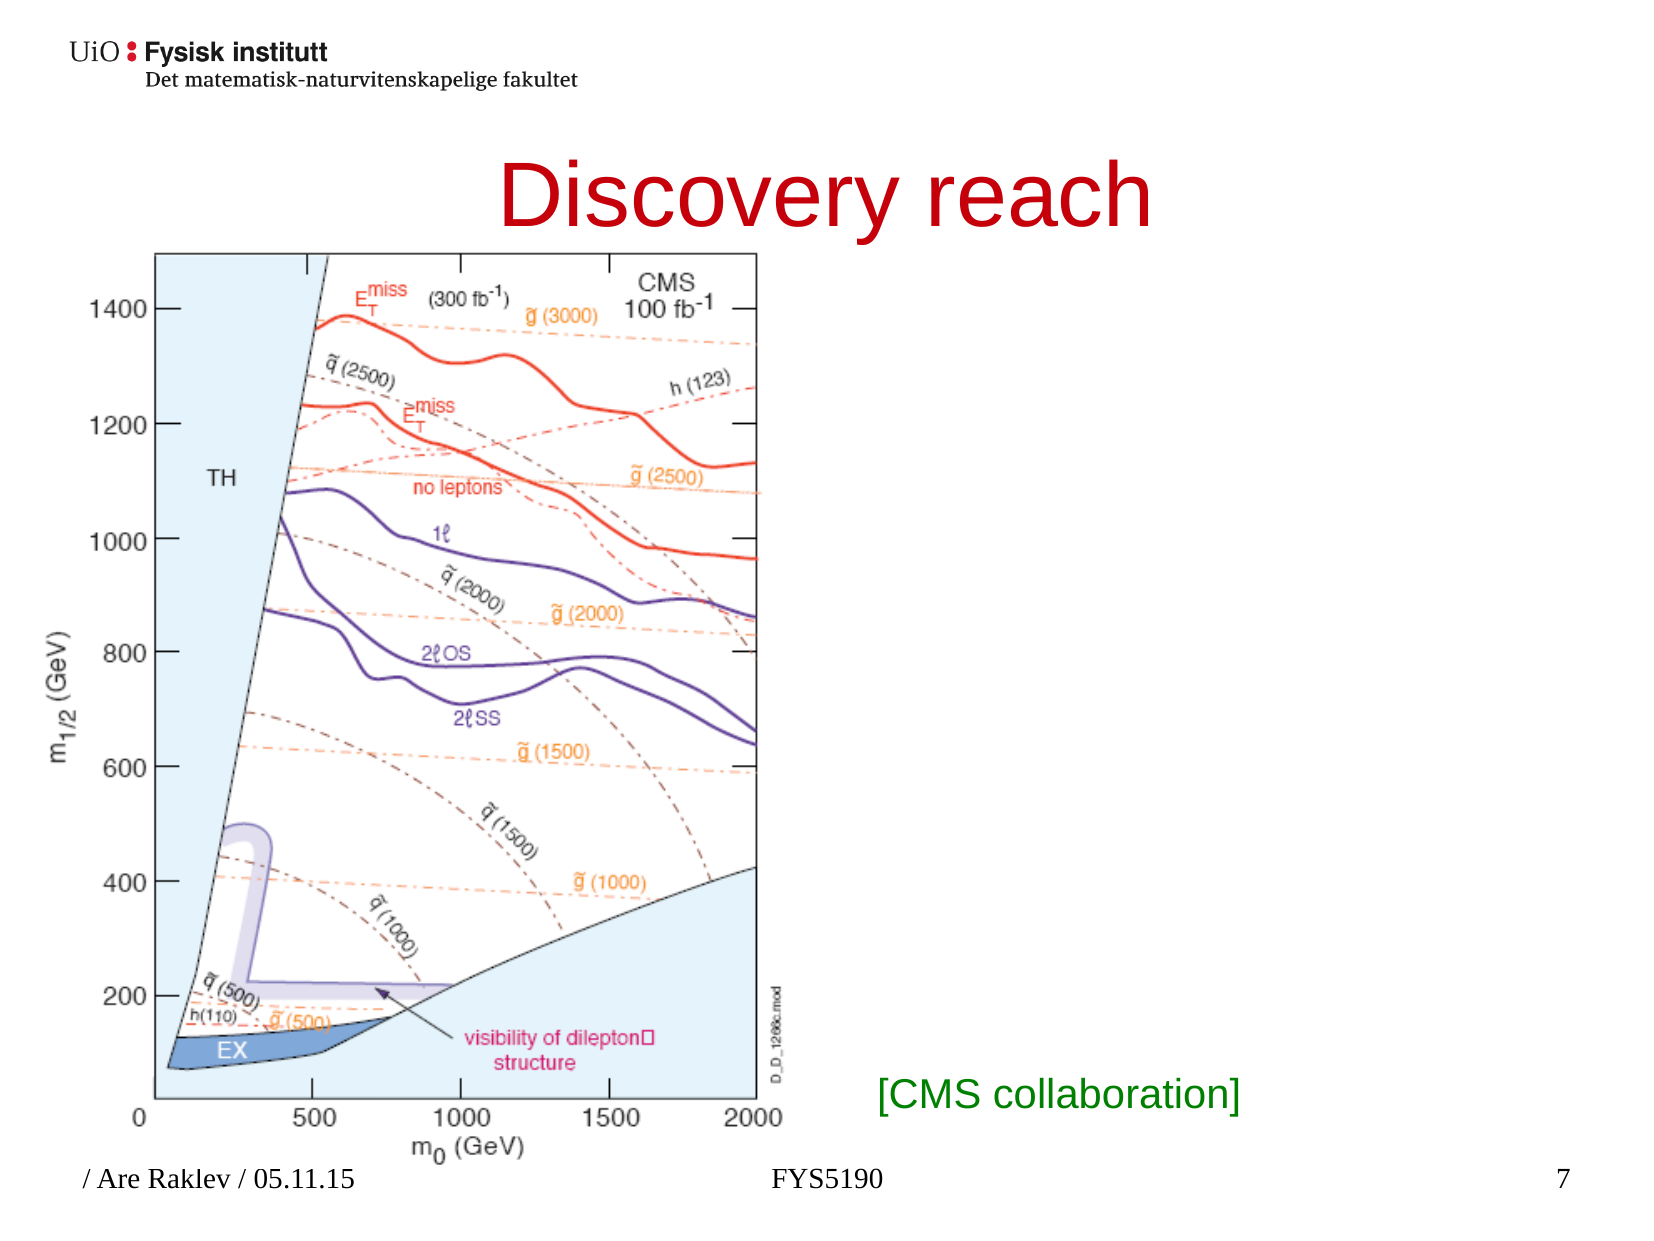

# Discovery reach
[CMS collaboration]
/ Are Raklev / 05.11.15
FYS5190
7